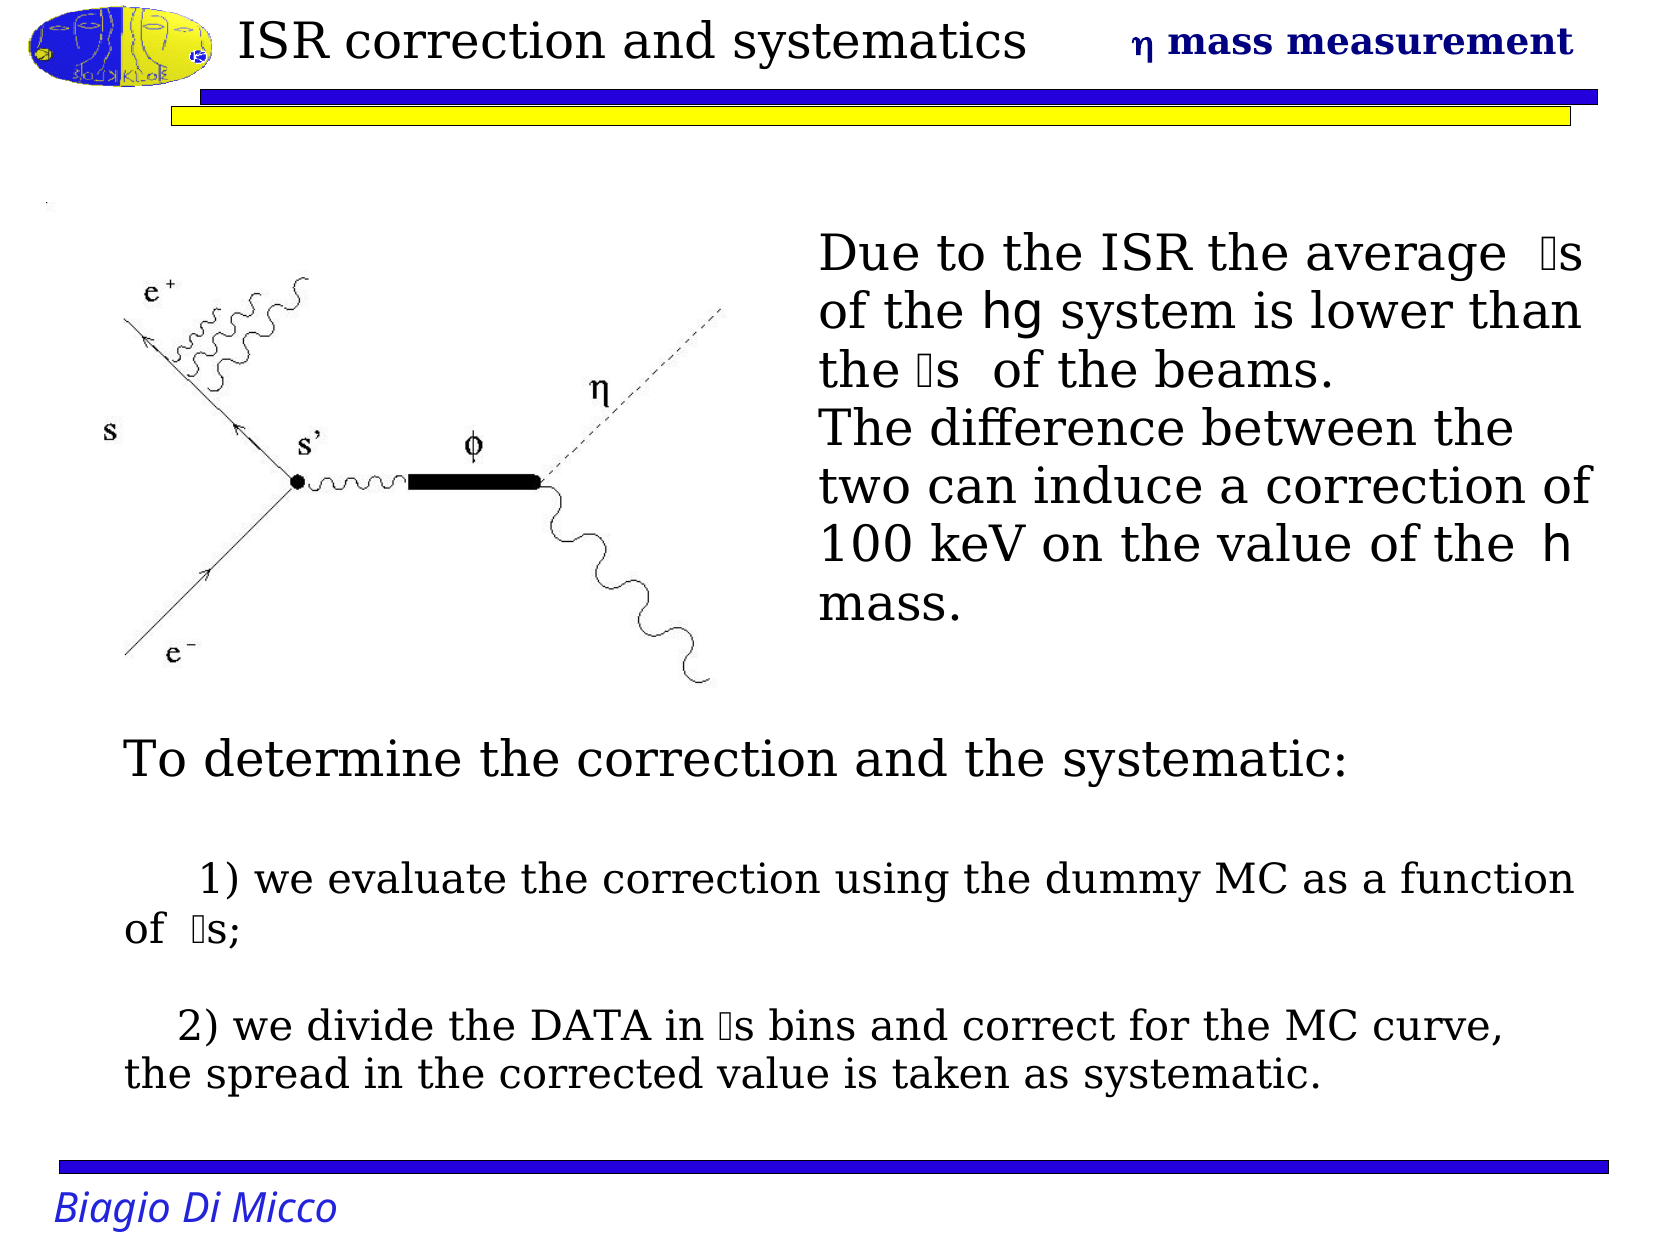

ISR correction and systematics
Due to the ISR the average s of the hg system is lower than the s of the beams.
The difference between the two can induce a correction of 100 keV on the value of the h mass.
To determine the correction and the systematic:
	1) we evaluate the correction using the dummy MC as a function of s;
 2) we divide the DATA in s bins and correct for the MC curve, the spread in the corrected value is taken as systematic.